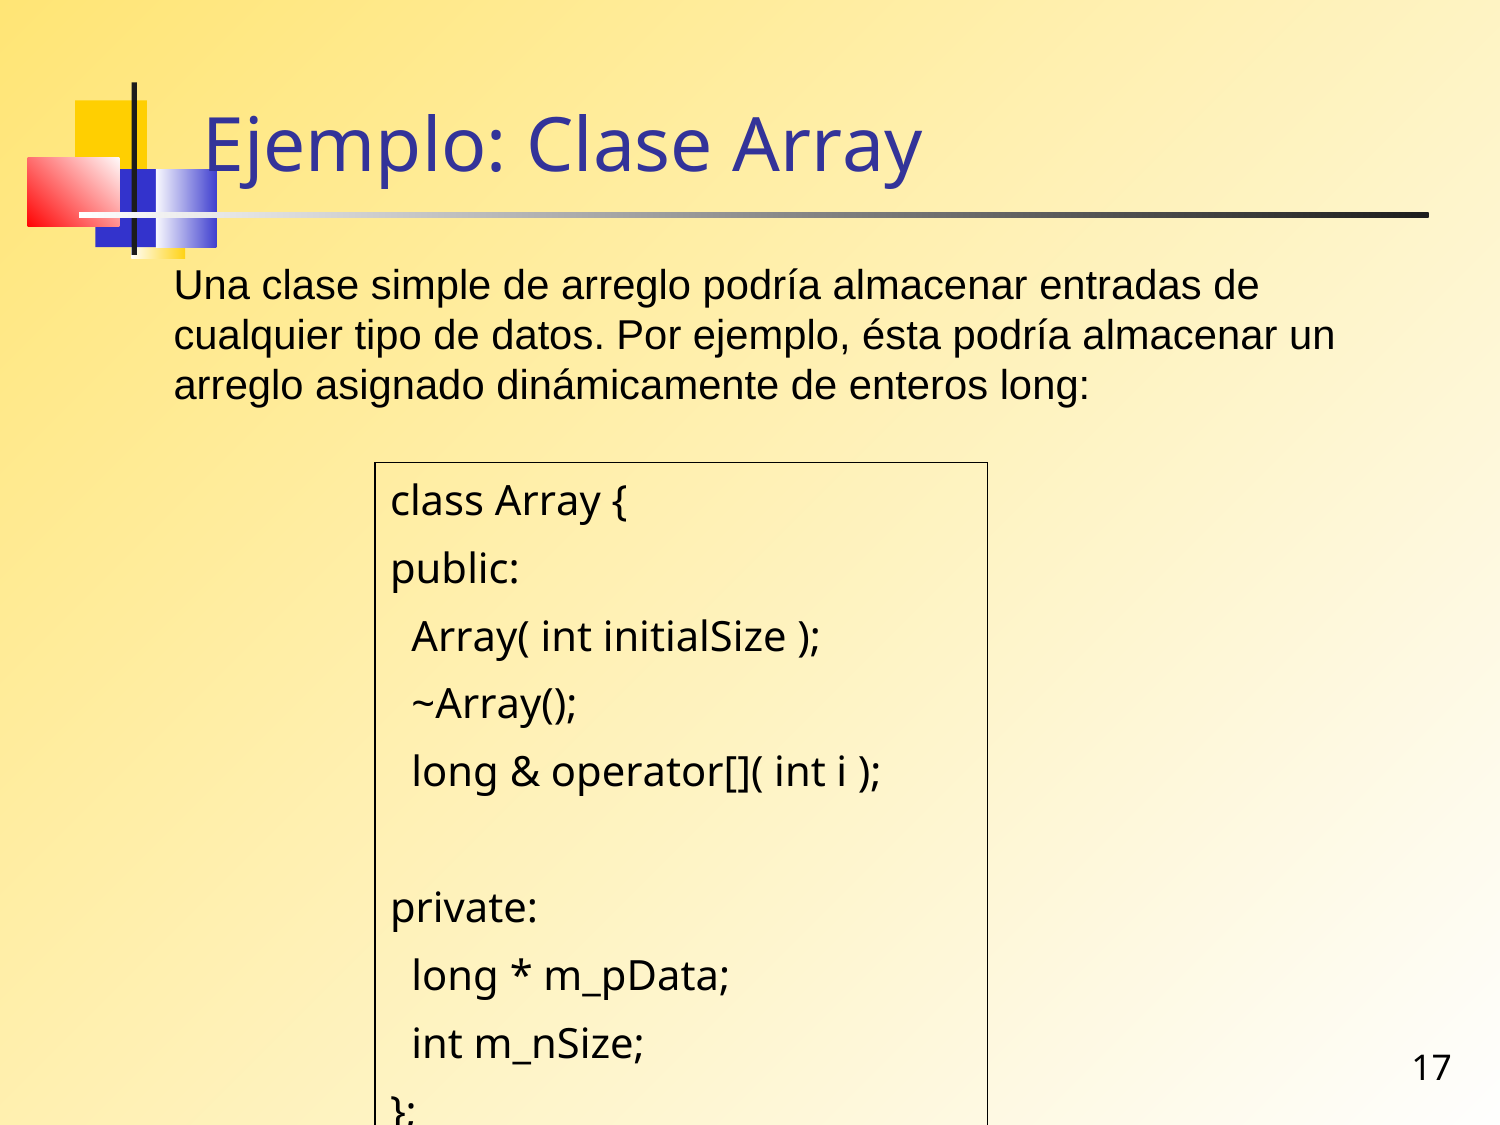

# Ejemplo: Clase Array
Una clase simple de arreglo podría almacenar entradas de cualquier tipo de datos. Por ejemplo, ésta podría almacenar un arreglo asignado dinámicamente de enteros long:
class Array {
public:
 Array( int initialSize );
 ~Array();
 long & operator[]( int i );
private:
 long * m_pData;
 int m_nSize;
};
17